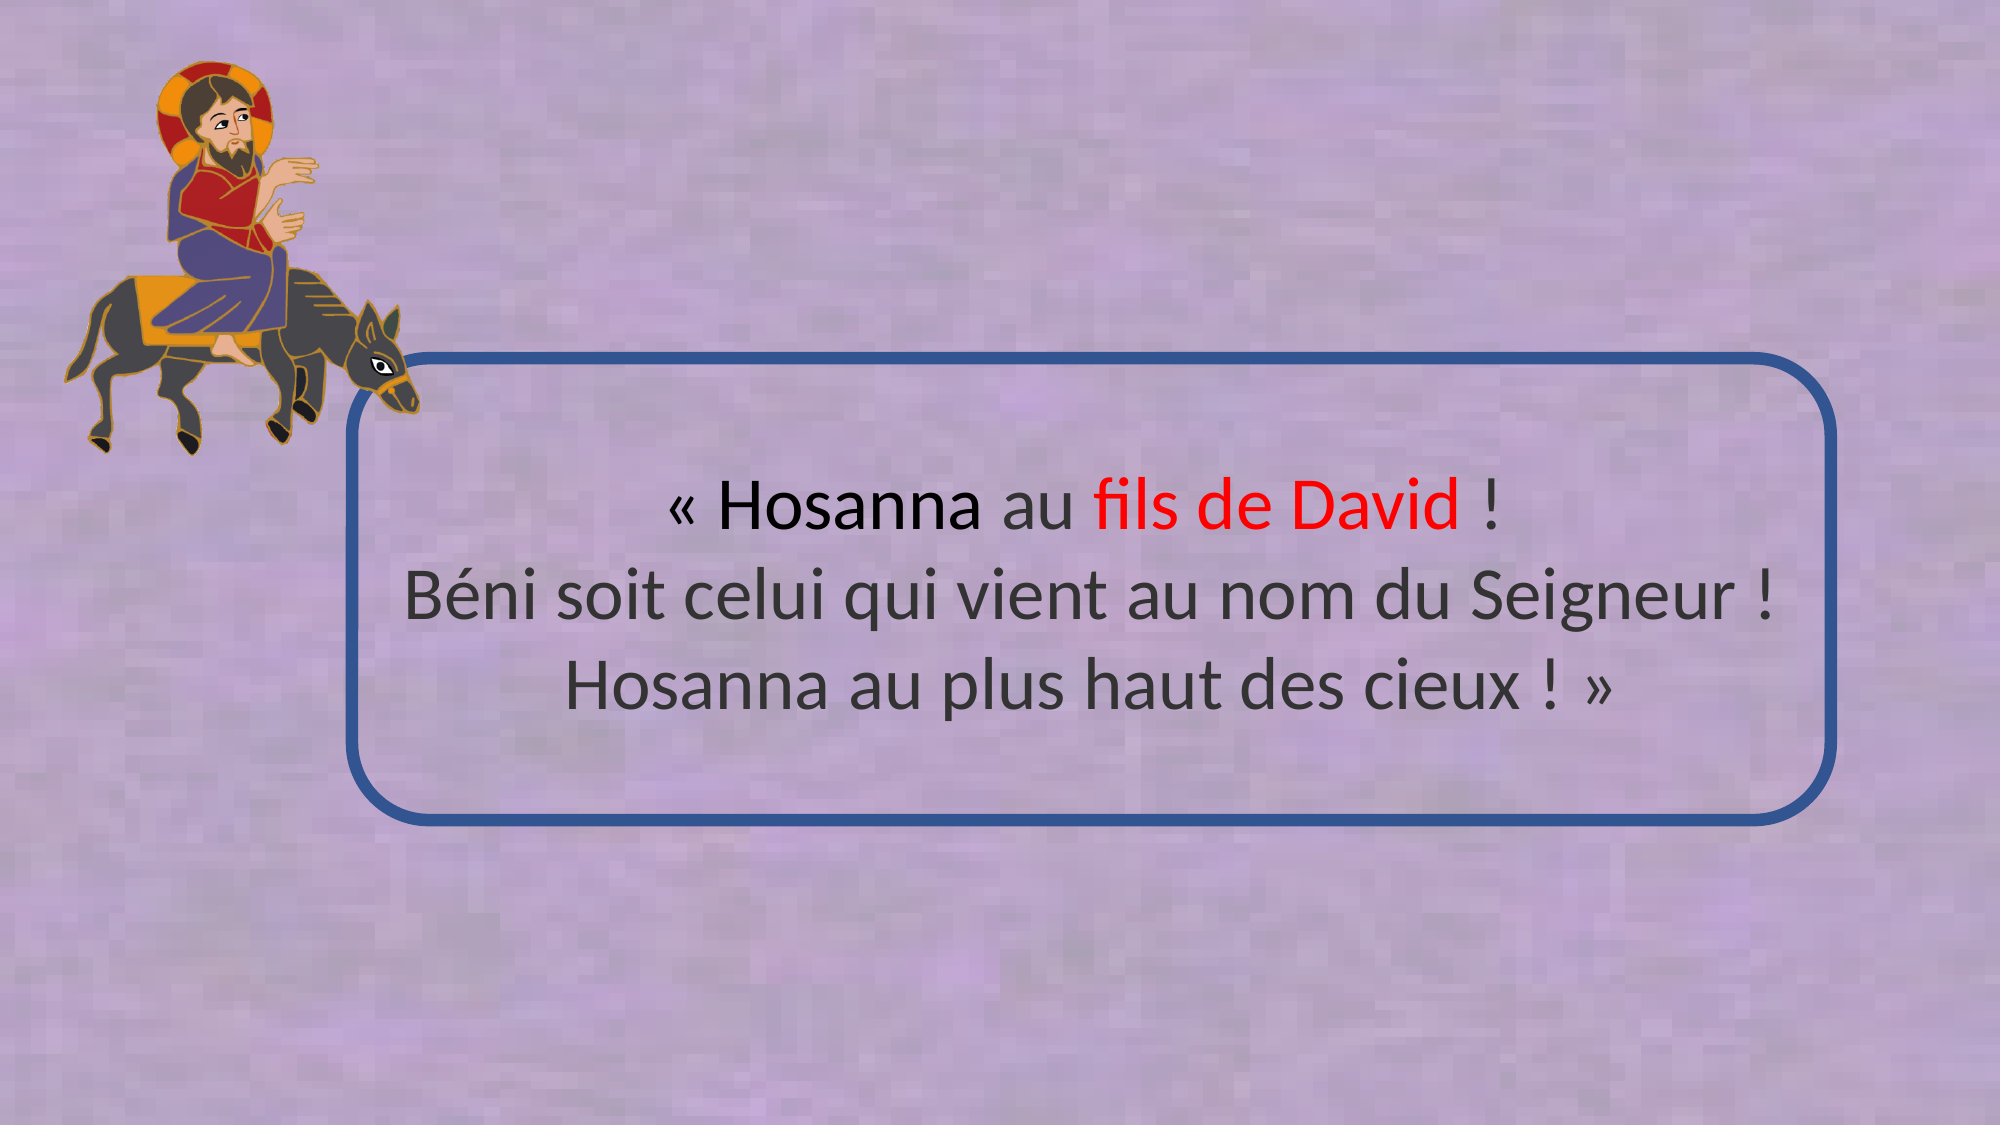

« Hosanna au fils de David !
Béni soit celui qui vient au nom du Seigneur ! Hosanna au plus haut des cieux ! »